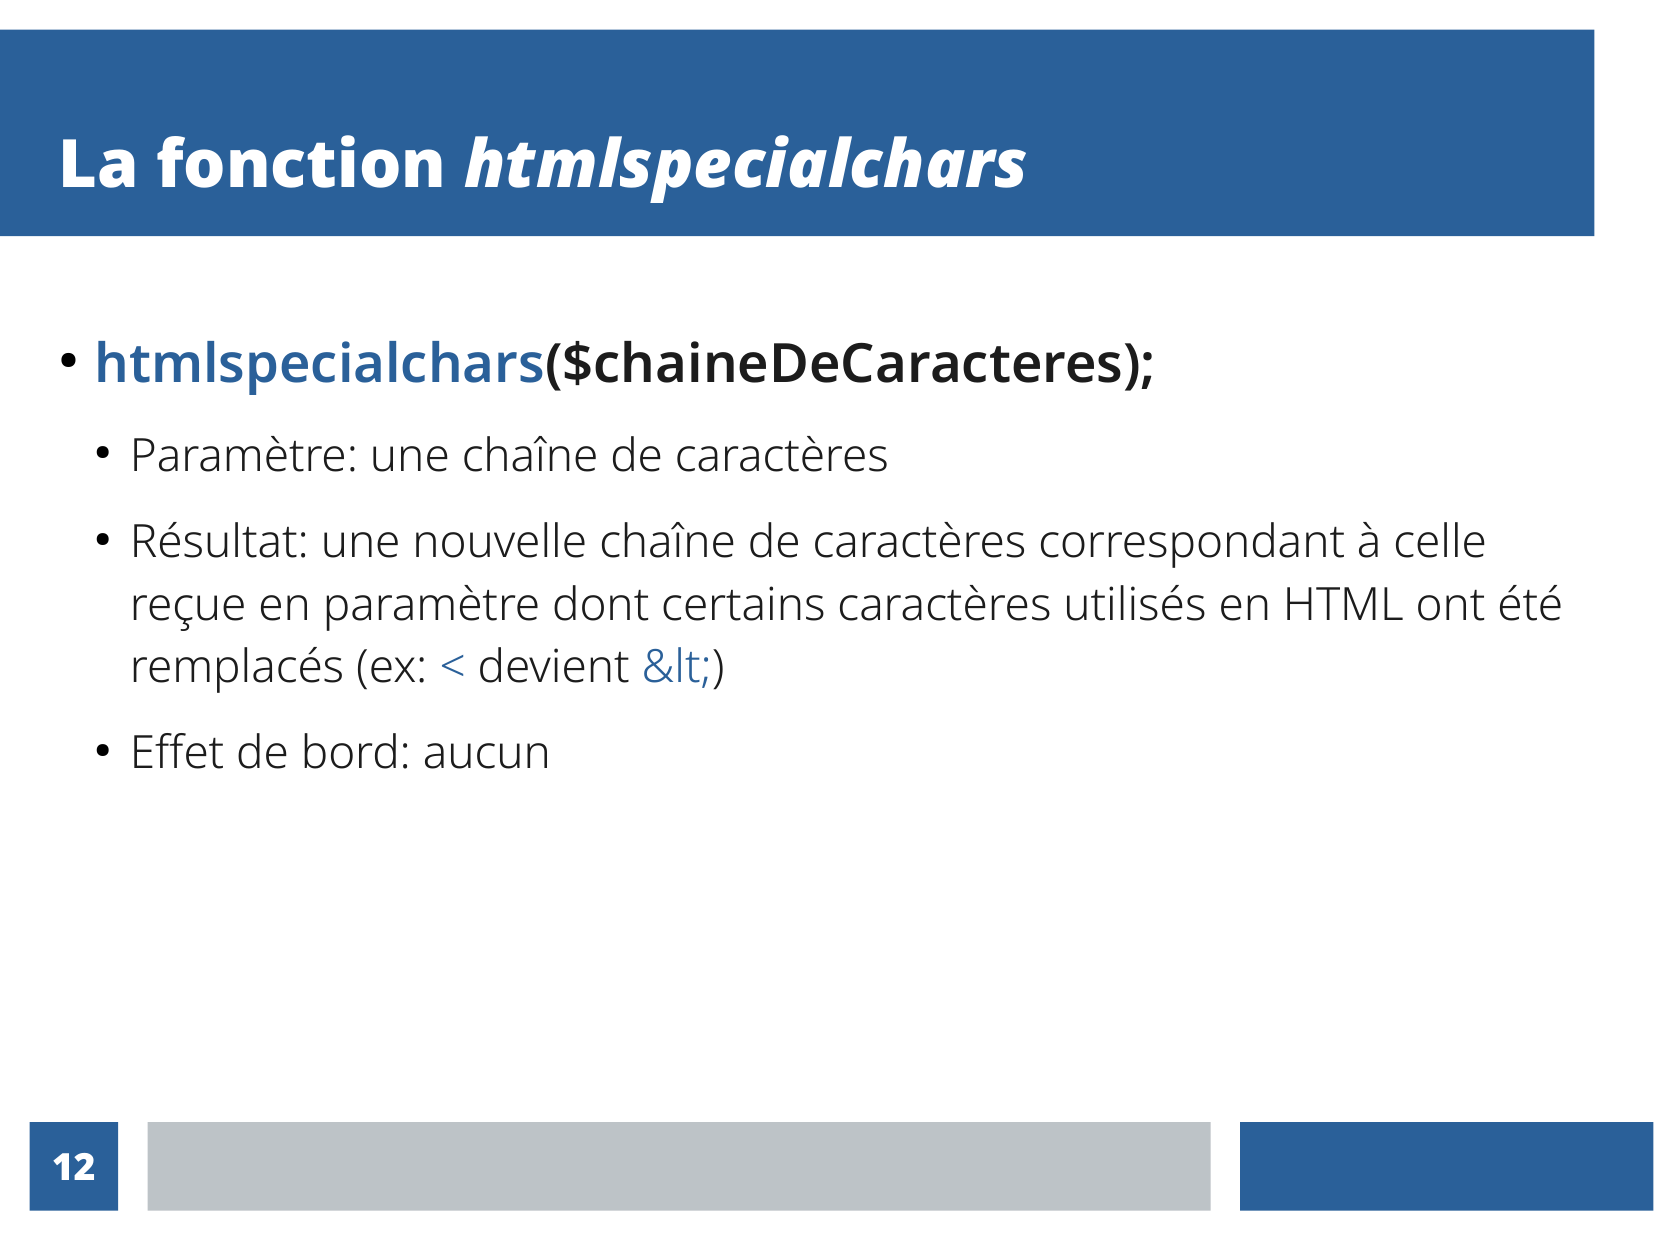

# La fonction htmlspecialchars
htmlspecialchars($chaineDeCaracteres);
Paramètre: une chaîne de caractères
Résultat: une nouvelle chaîne de caractères correspondant à celle reçue en paramètre dont certains caractères utilisés en HTML ont été remplacés (ex: < devient &lt;)
Effet de bord: aucun
12